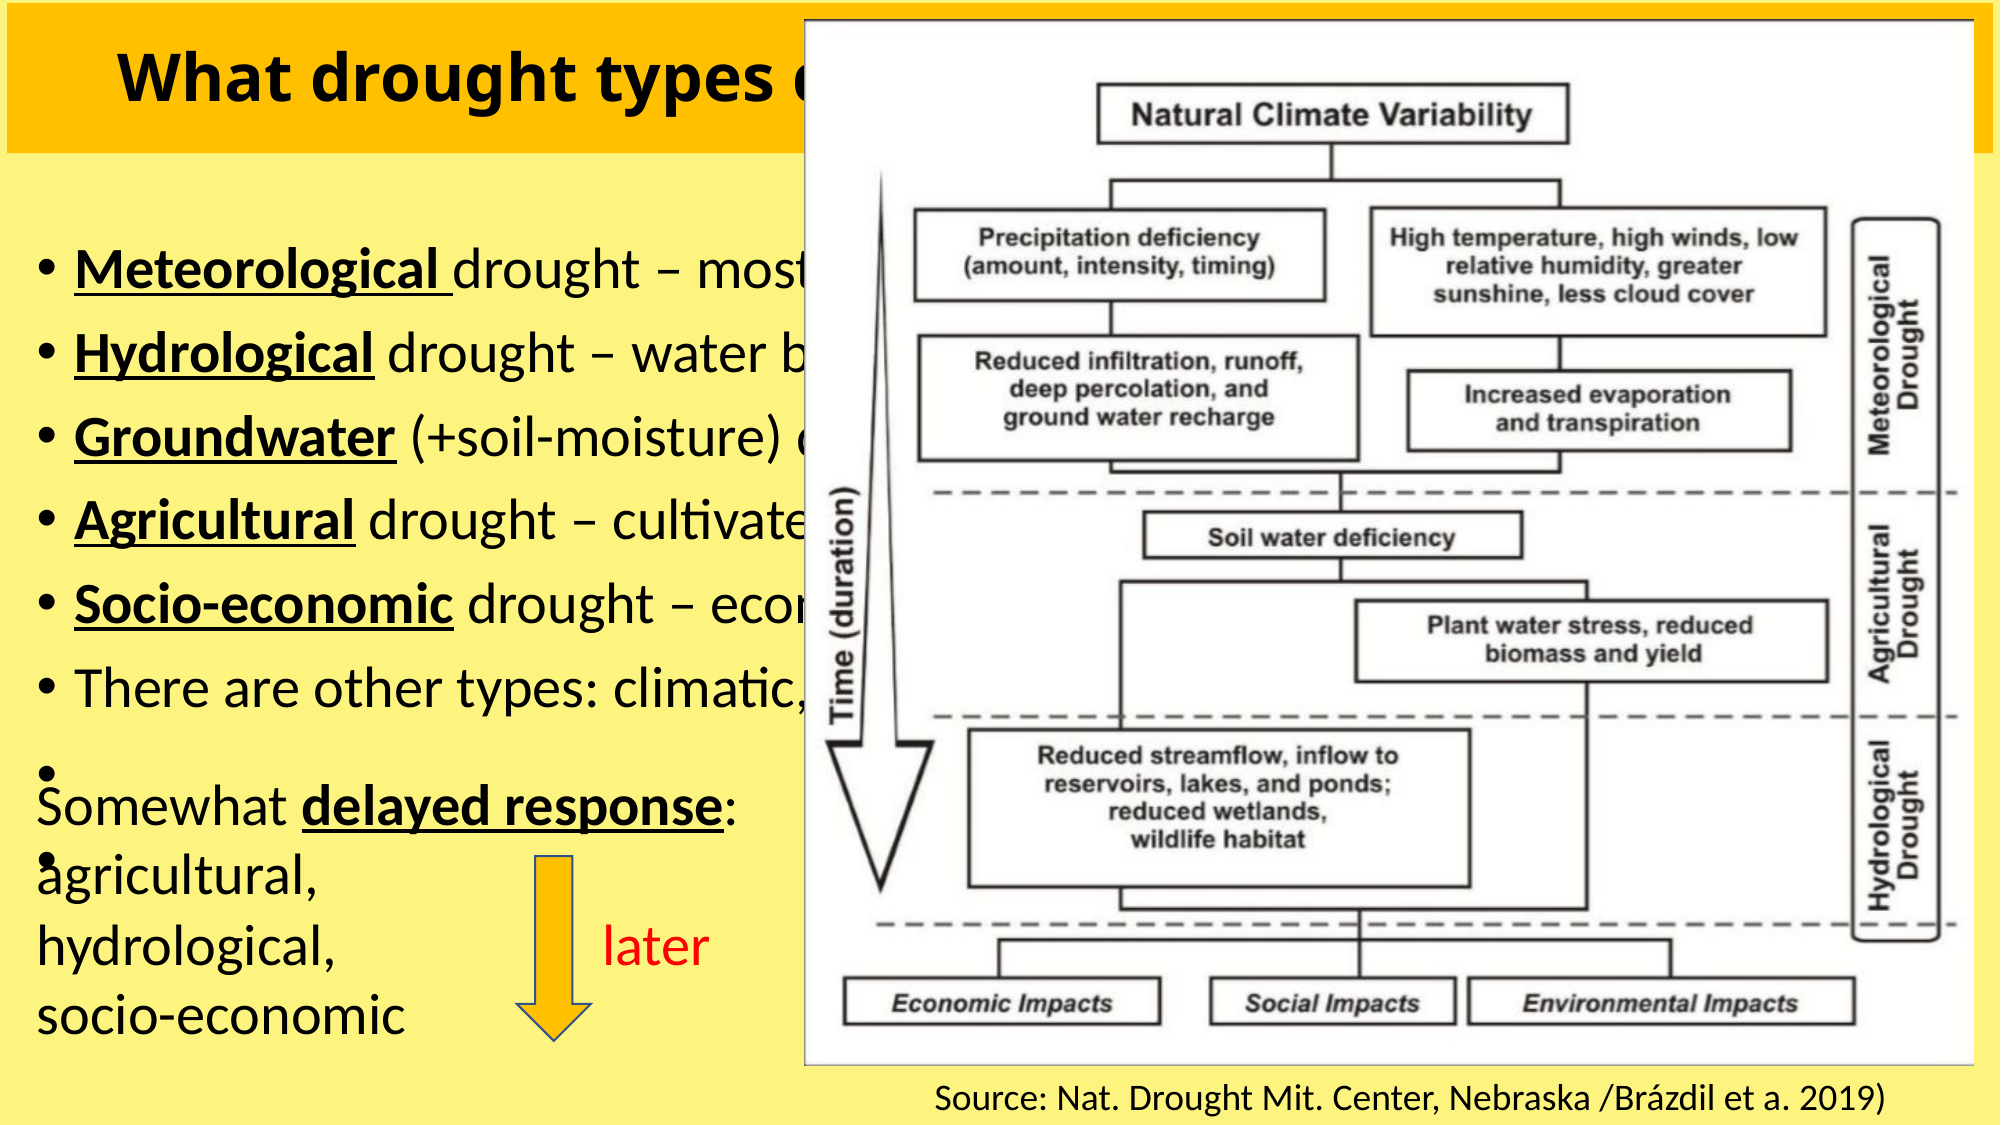

# What drought types documentary evidence captures?
Meteorological drought – most direct: beg./end/duration of no-rain period
Hydrological drought – water bodies:very low water levels (e.g hungerstones)
Groundwater (+soil-moisture) drought
Agricultural drought – cultivated vegetation, harvested goods
Socio-economic drought – economic problems,s socio-economic response
There are other types: climatic, ecological, edaphic etc. – not very important
Somewhat delayed response:
agricultural,
hydrological, later
socio-economic
Source: Nat. Drought Mit. Center, Nebraska /Brázdil et a. 2019)